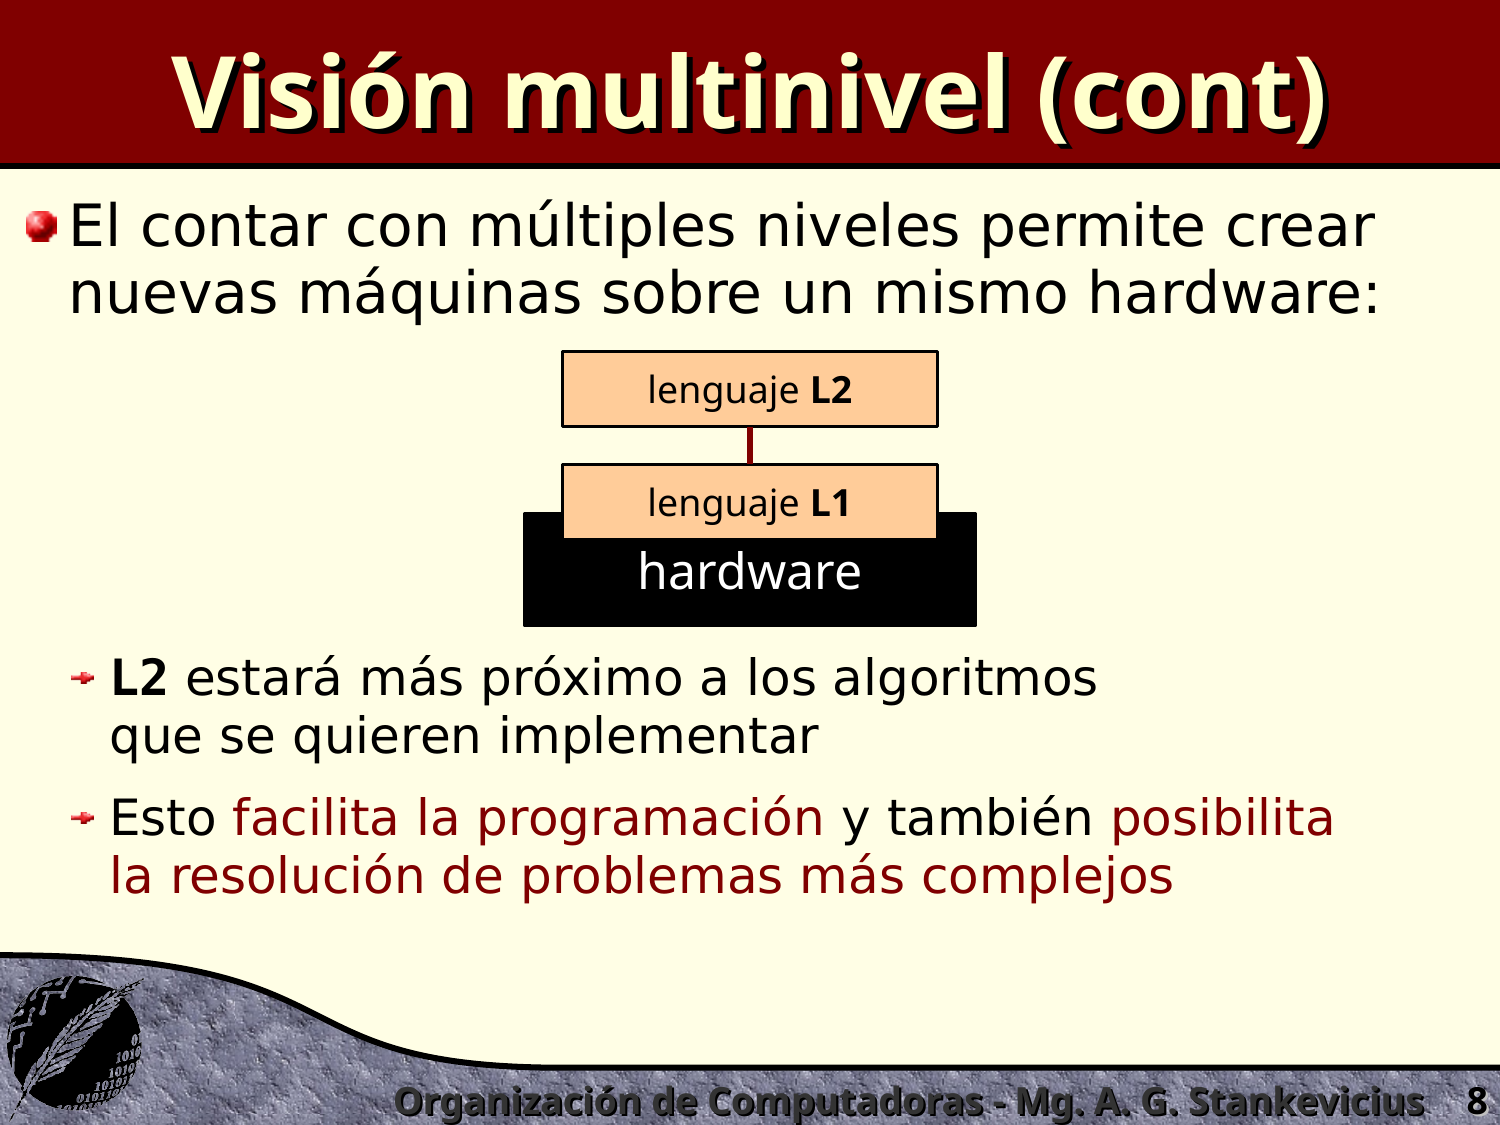

# Visión multinivel (cont)
El contar con múltiples niveles permite crear nuevas máquinas sobre un mismo hardware:
L2 estará más próximo a los algoritmos
que se quieren implementar
Esto facilita la programación y también posibilita
la resolución de problemas más complejos
lenguaje L2
lenguaje L1
hardware
8